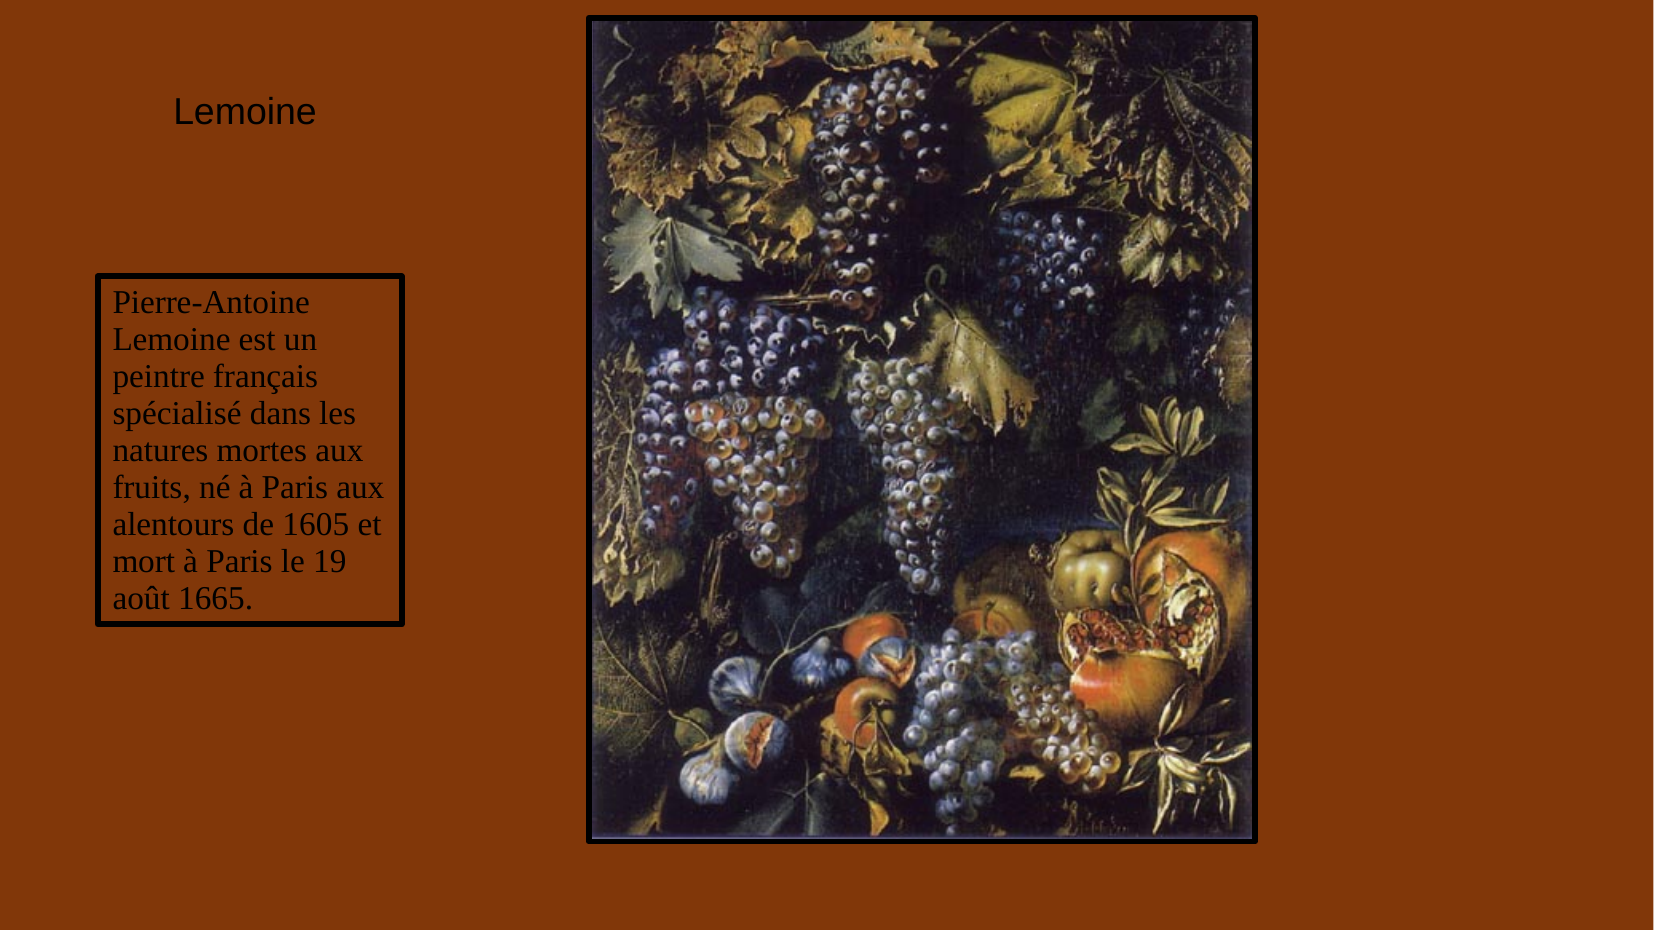

# Lemoine
Pierre-Antoine Lemoine est un peintre français spécialisé dans les natures mortes aux fruits, né à Paris aux alentours de 1605 et mort à Paris le 19 août 1665.